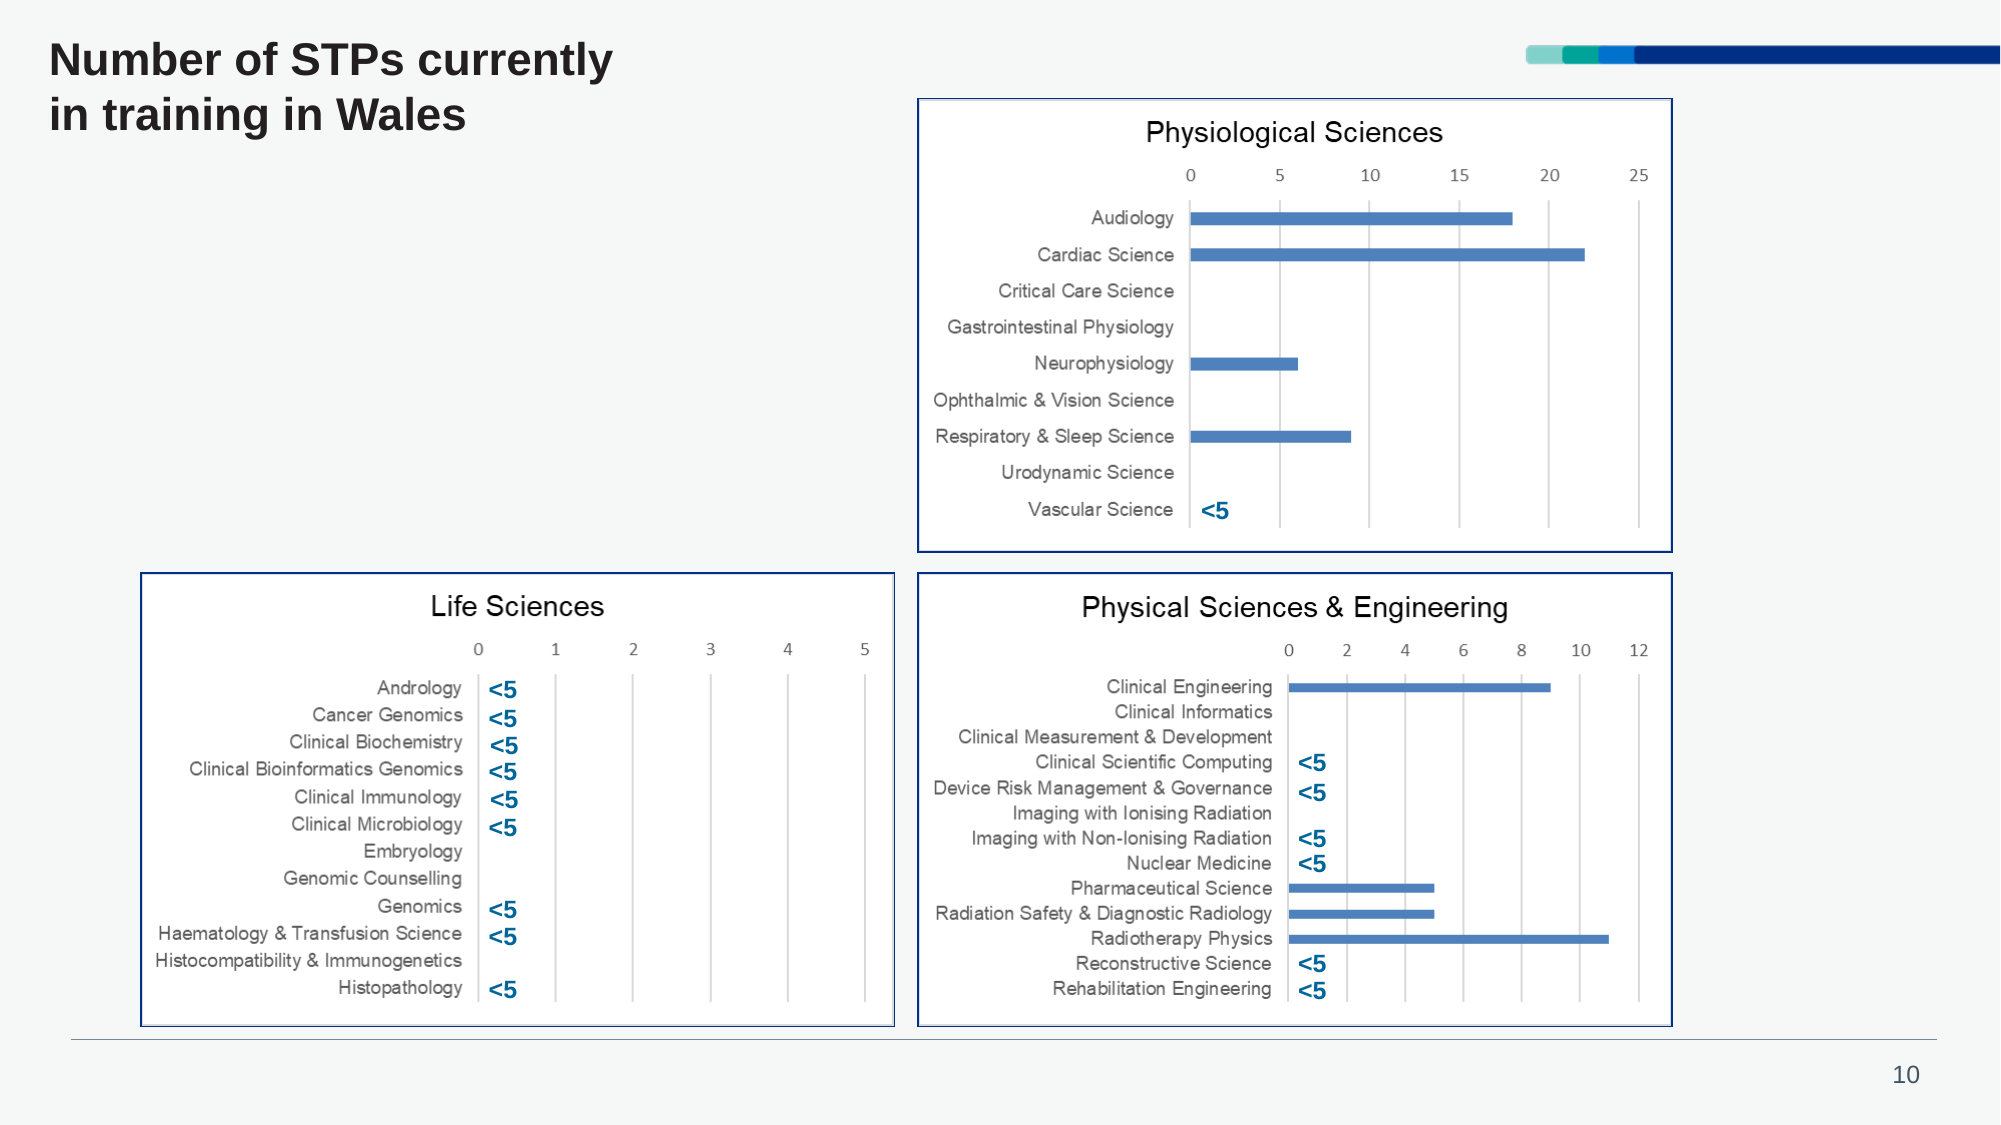

Number of STPs currently in training in Wales
<5
<5
<5
<5
<5
<5
<5
<5
<5
<5
<5
<5
<5
<5
<5
<5